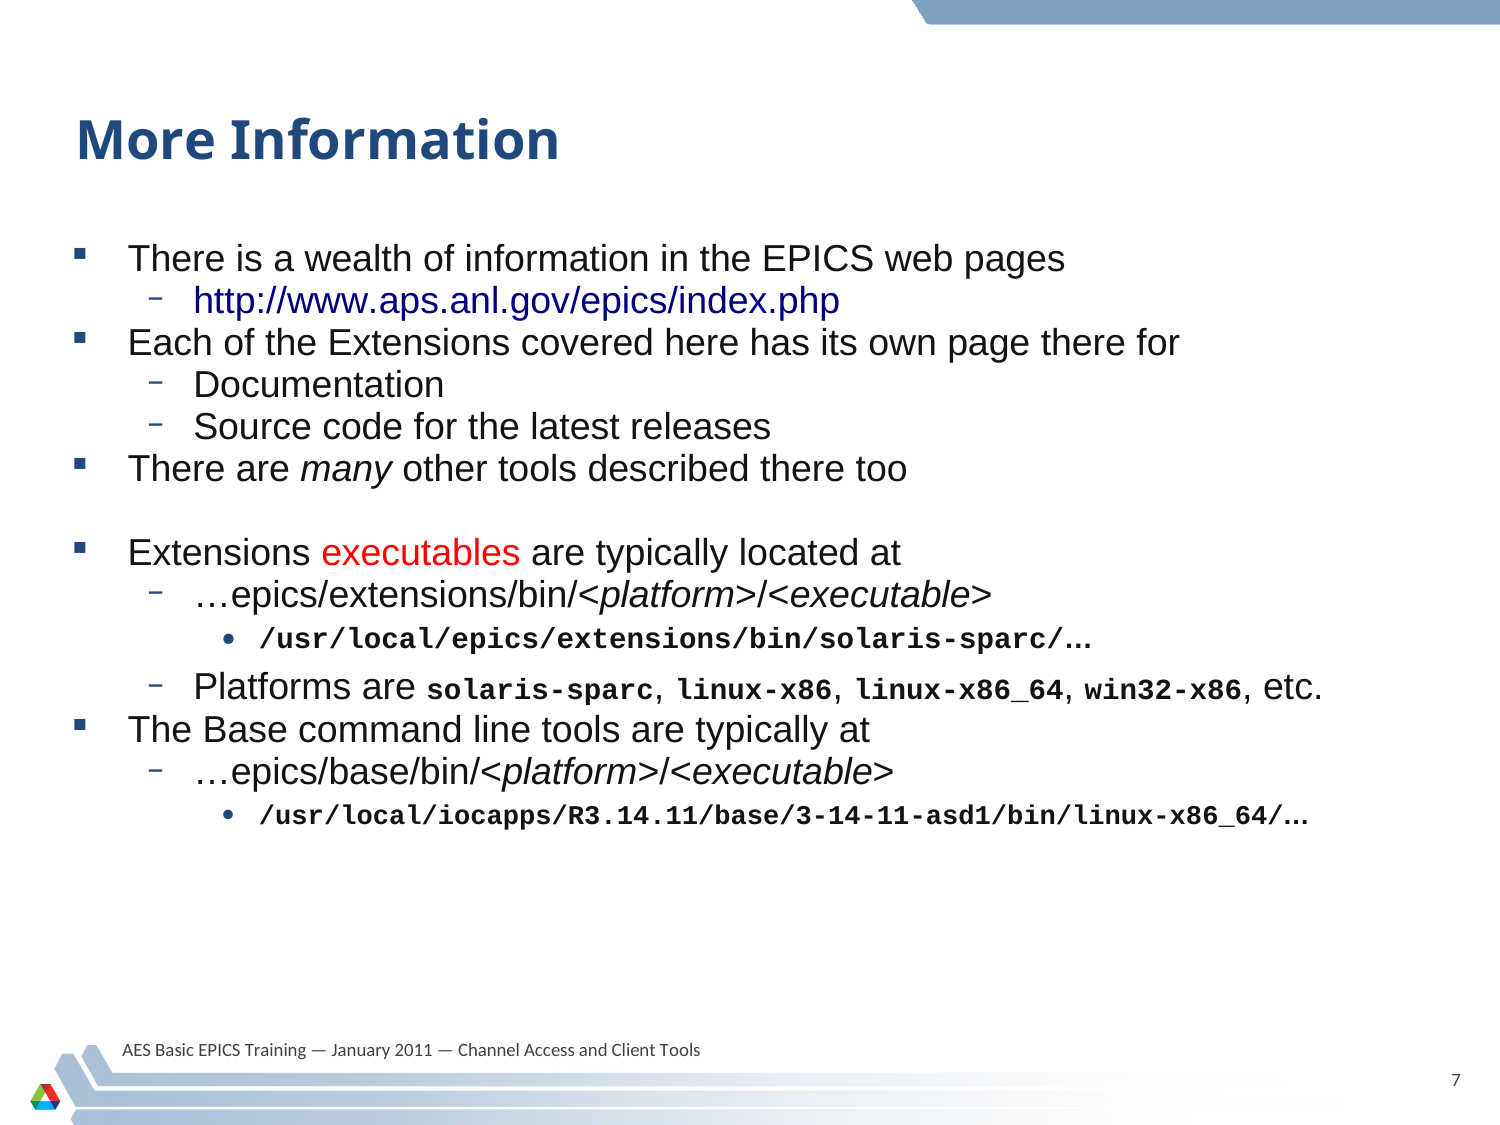

# More Information
There is a wealth of information in the EPICS web pages
http://www.aps.anl.gov/epics/index.php
Each of the Extensions covered here has its own page there for
Documentation
Source code for the latest releases
There are many other tools described there too
Extensions executables are typically located at
…epics/extensions/bin/<platform>/<executable>
/usr/local/epics/extensions/bin/solaris-sparc/…
Platforms are solaris-sparc, linux-x86, linux-x86_64, win32-x86, etc.
The Base command line tools are typically at
…epics/base/bin/<platform>/<executable>
/usr/local/iocapps/R3.14.11/base/3-14-11-asd1/bin/linux-x86_64/…
AES Basic EPICS Training — January 2011 — Channel Access and Client Tools
7